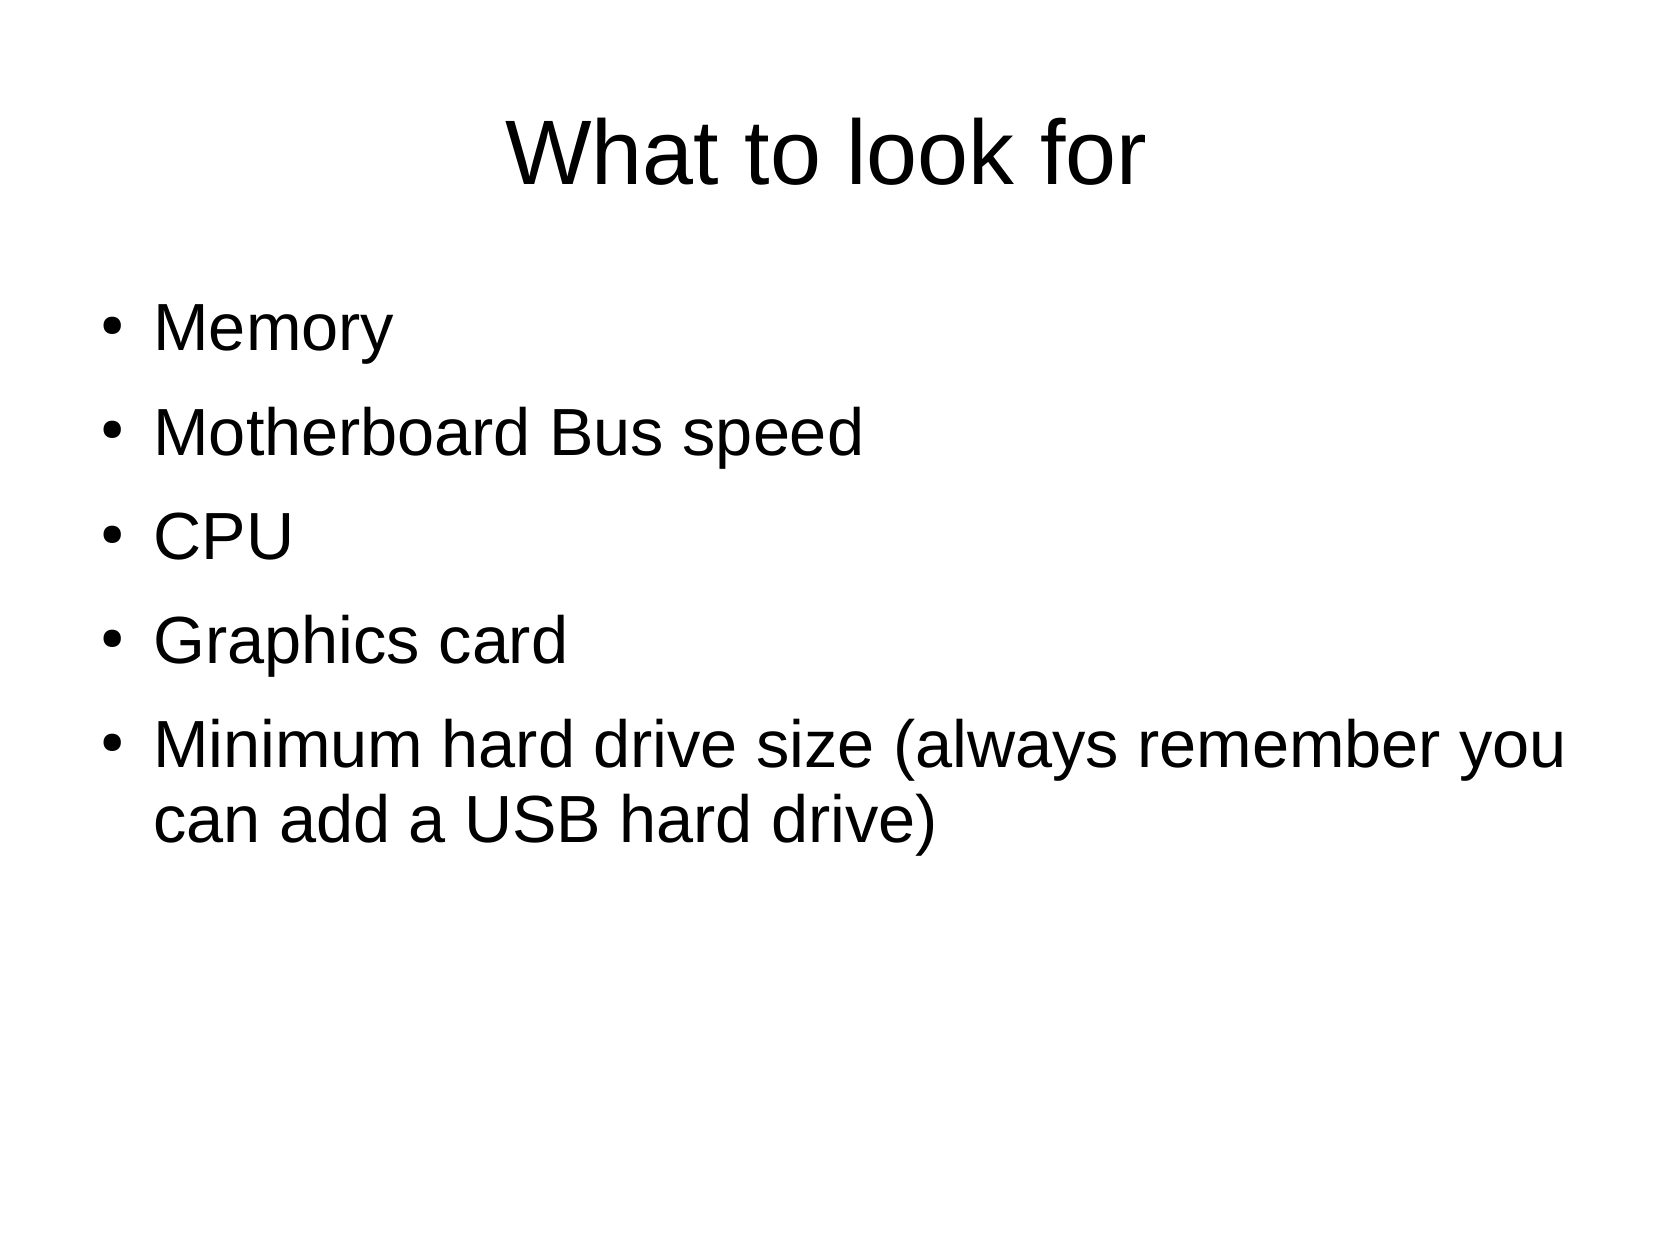

# What to look for
Memory
Motherboard Bus speed
CPU
Graphics card
Minimum hard drive size (always remember you can add a USB hard drive)